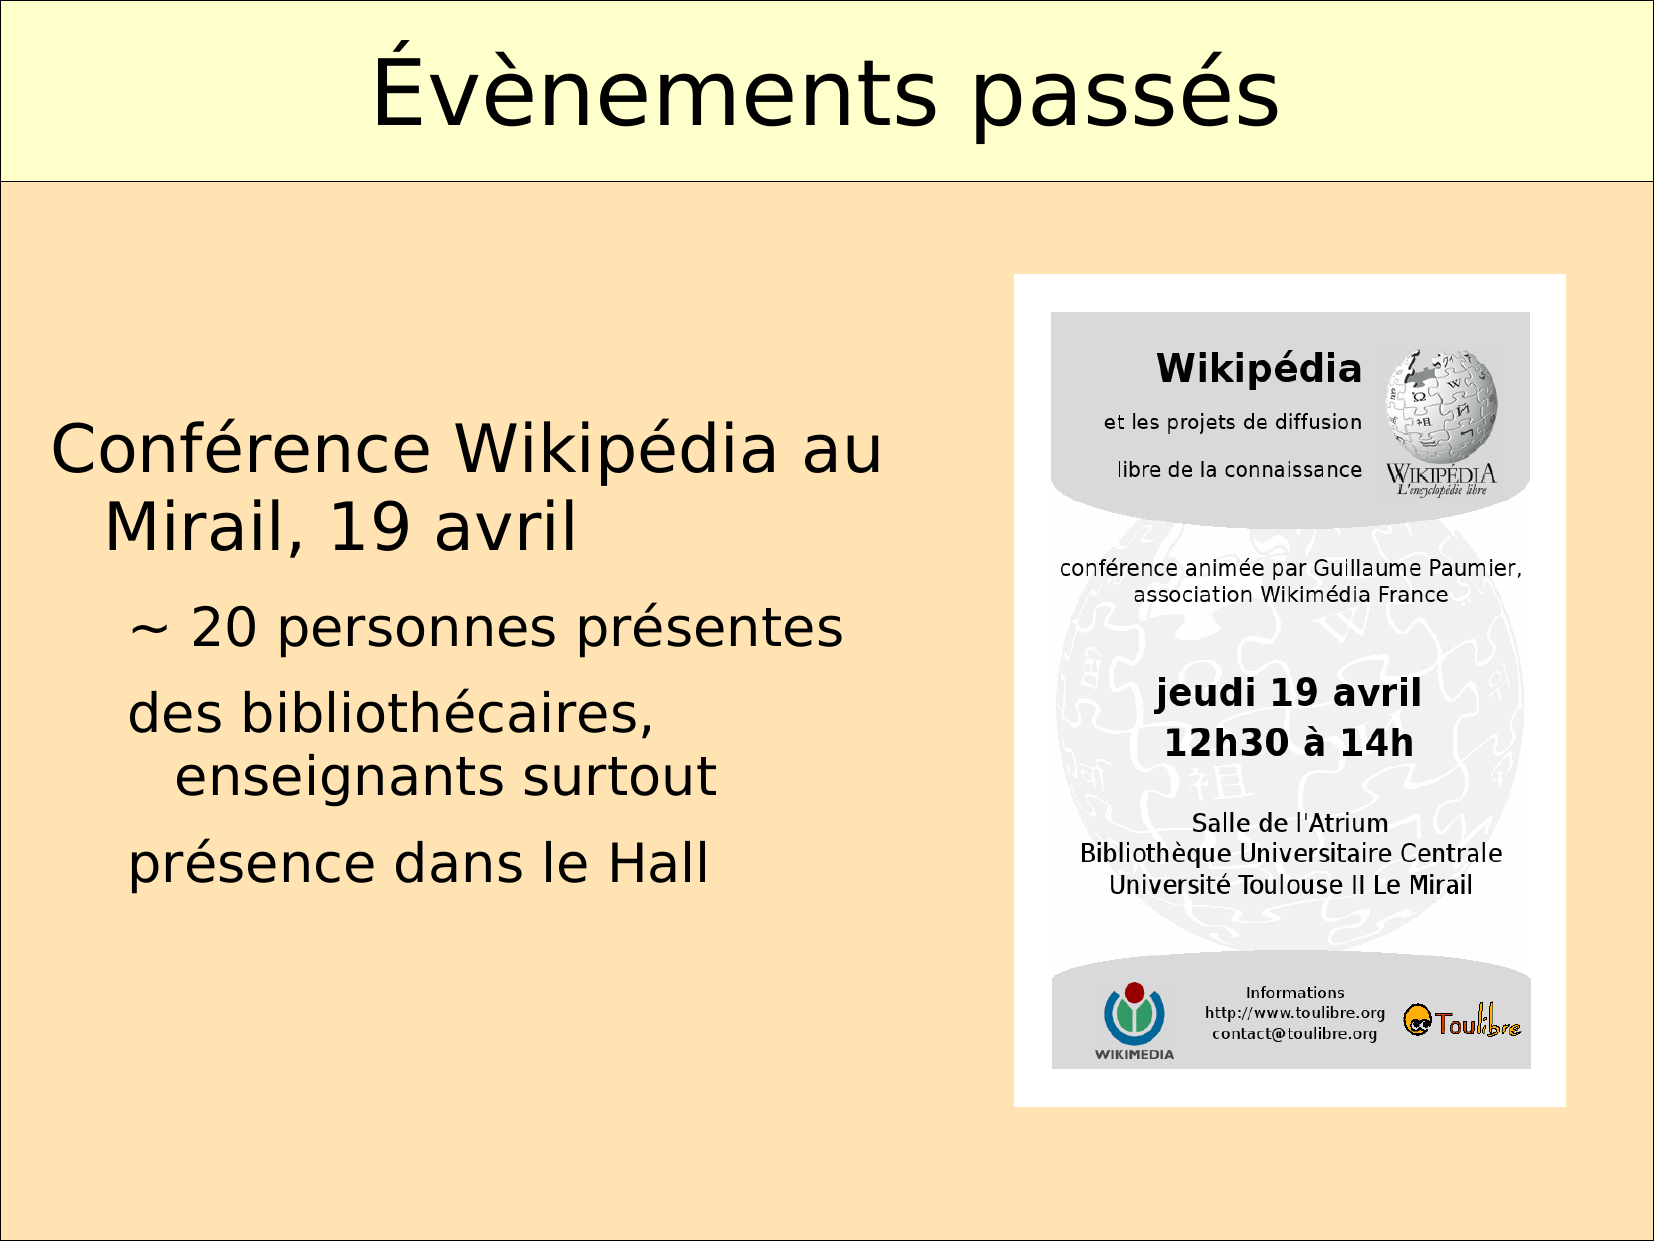

# Évènements passés
Conférence Wikipédia au Mirail, 19 avril
~ 20 personnes présentes
des bibliothécaires, enseignants surtout
présence dans le Hall